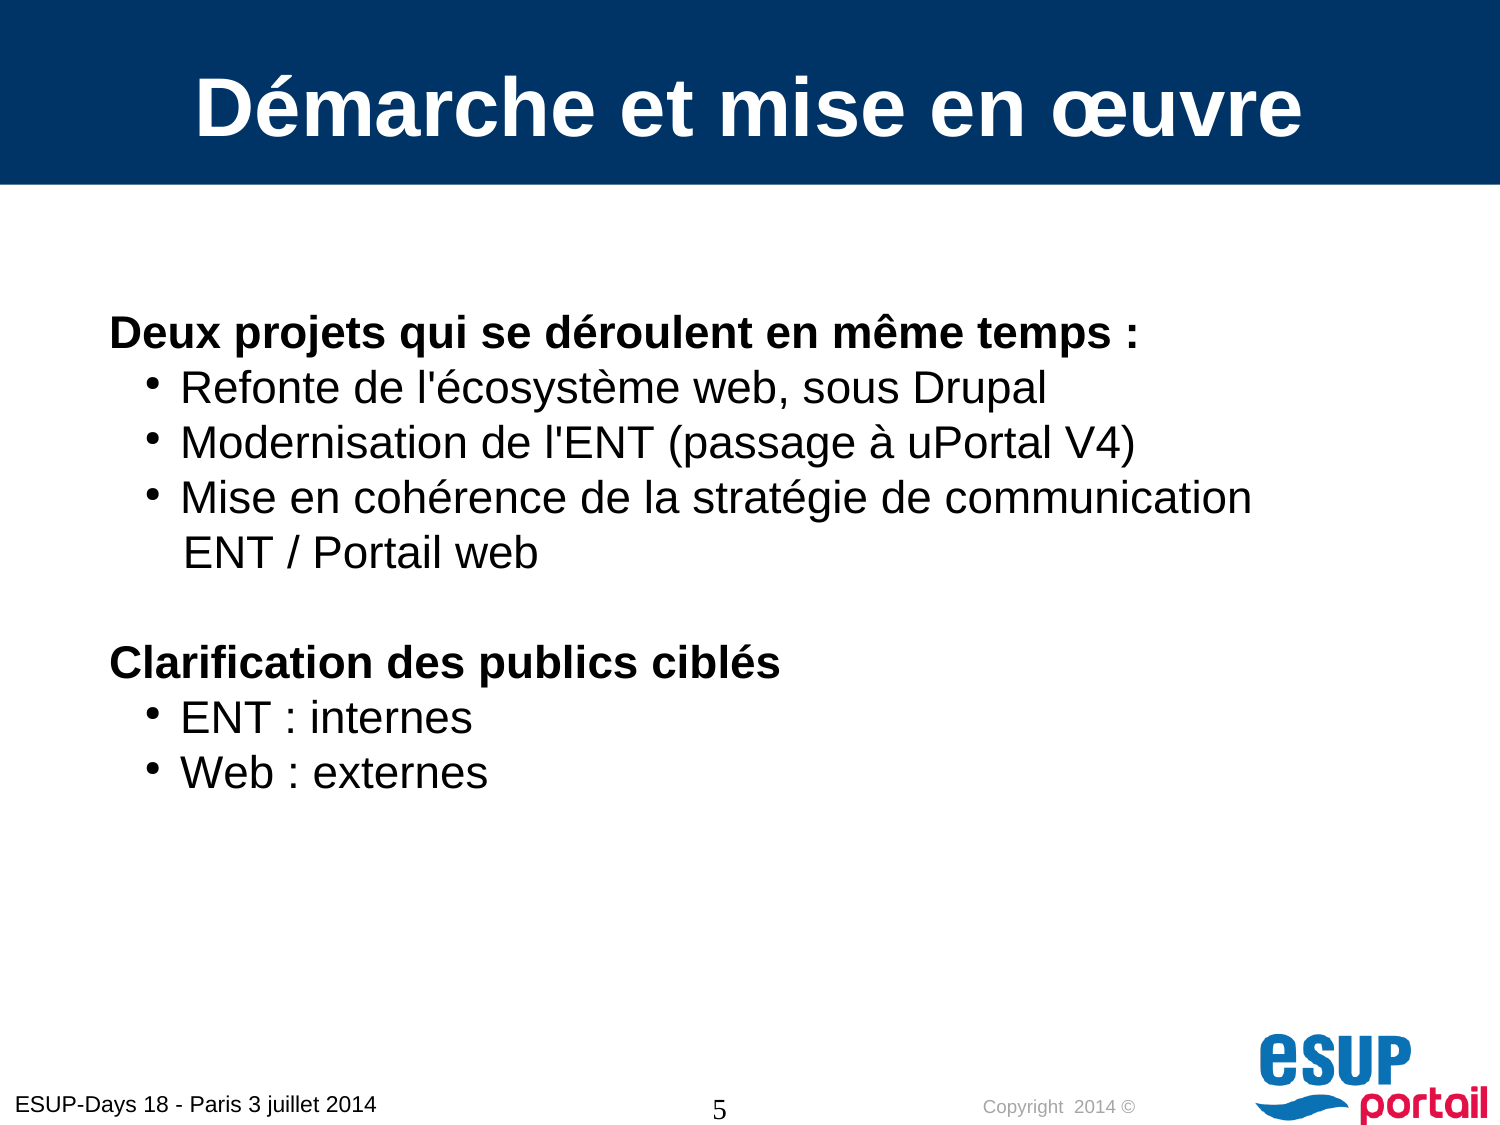

# Démarche et mise en œuvre
Deux projets qui se déroulent en même temps :
Refonte de l'écosystème web, sous Drupal
Modernisation de l'ENT (passage à uPortal V4)
Mise en cohérence de la stratégie de communication
	ENT / Portail web
Clarification des publics ciblés
ENT : internes
Web : externes
5